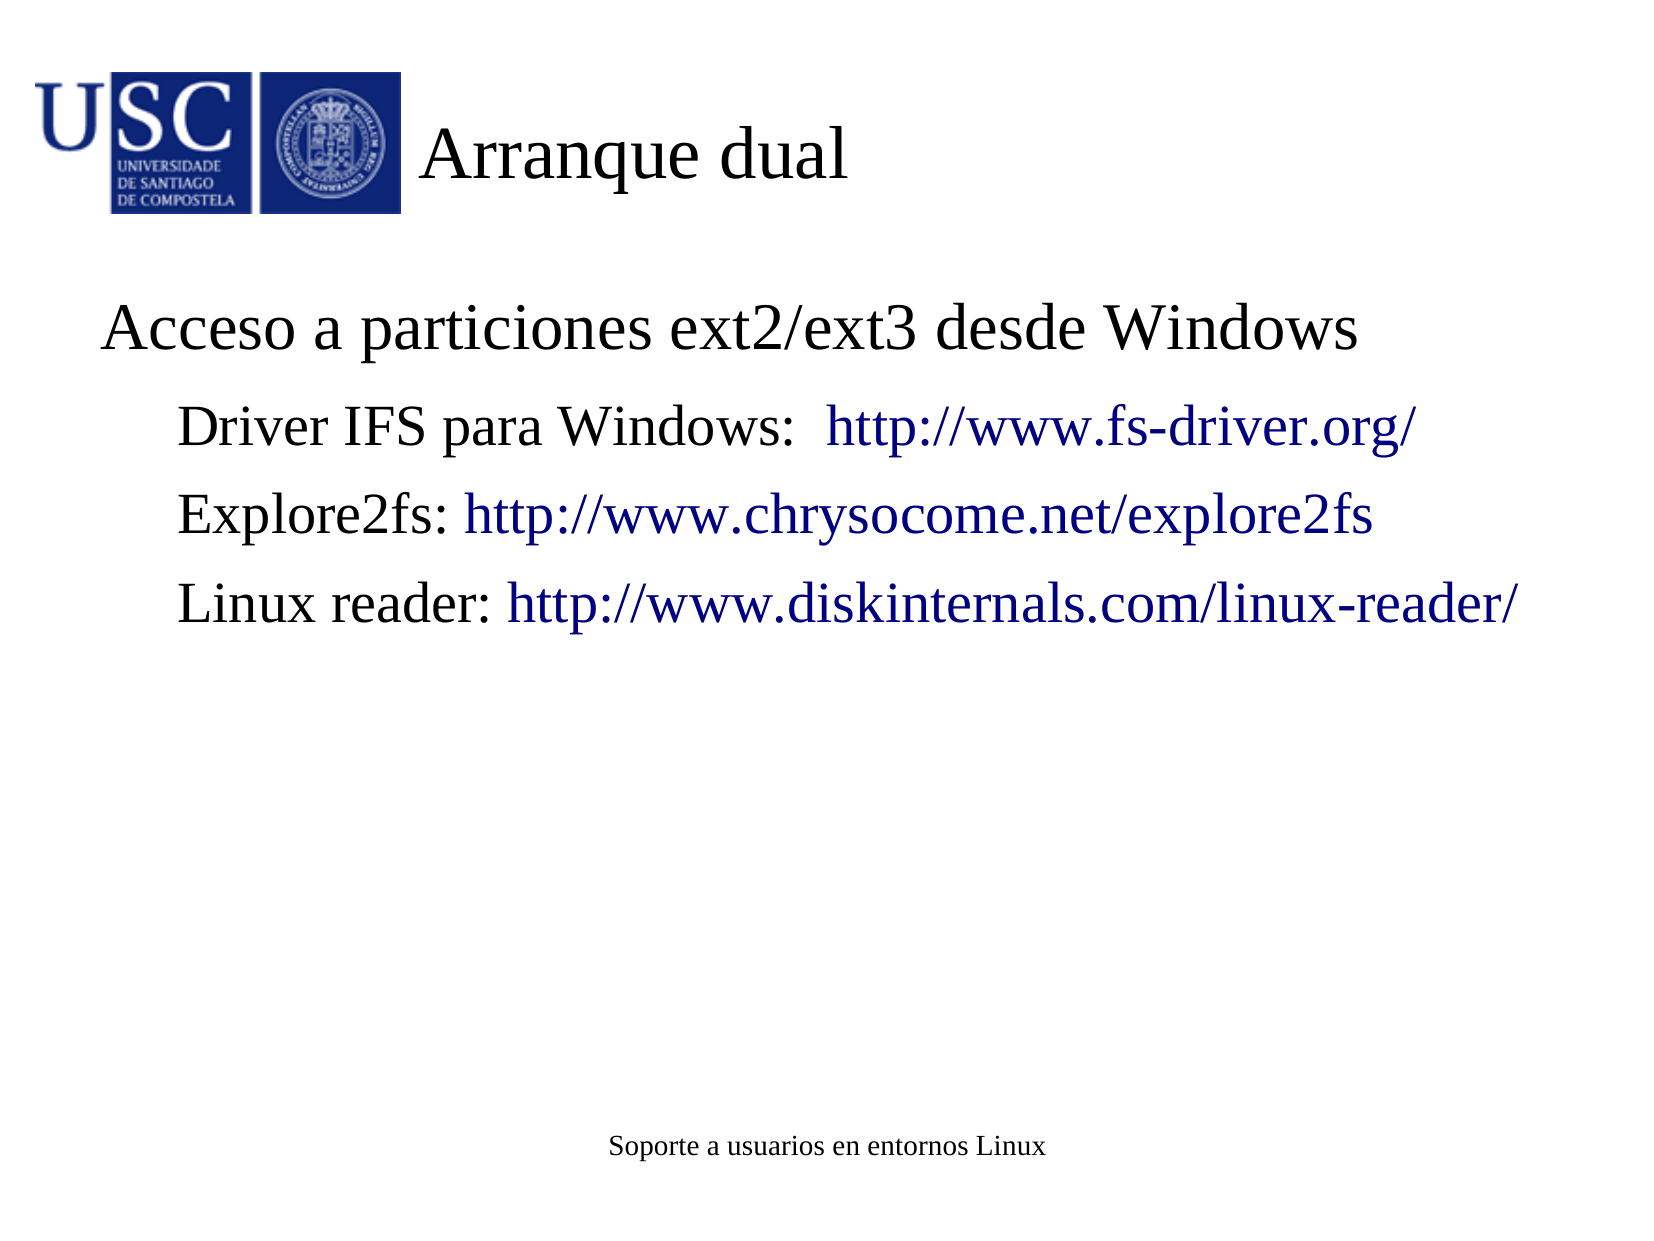

# Arranque dual
Acceso a particiones ext2/ext3 desde Windows
Driver IFS para Windows: http://www.fs-driver.org/
Explore2fs: http://www.chrysocome.net/explore2fs
Linux reader: http://www.diskinternals.com/linux-reader/